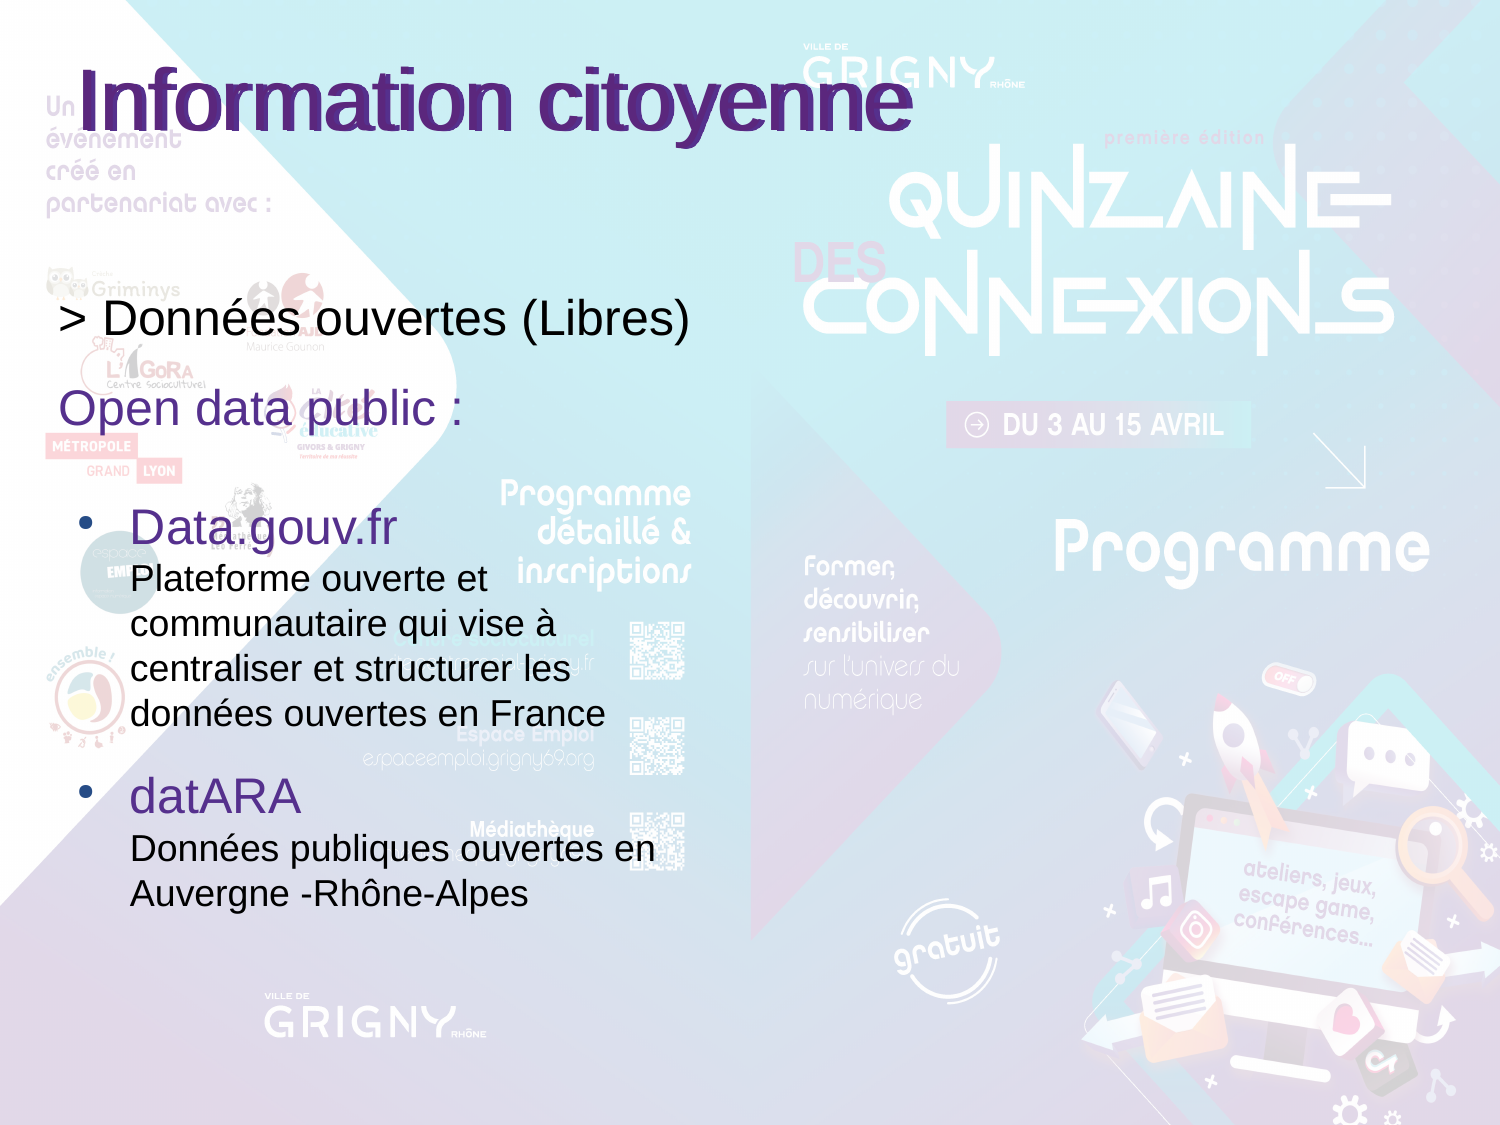

# Information citoyenne
> Données ouvertes (Libres)
Open data public :
Data.gouv.fr
Plateforme ouverte et communautaire qui vise à centraliser et structurer les données ouvertes en France
datARA
Données publiques ouvertes en Auvergne -Rhône-Alpes